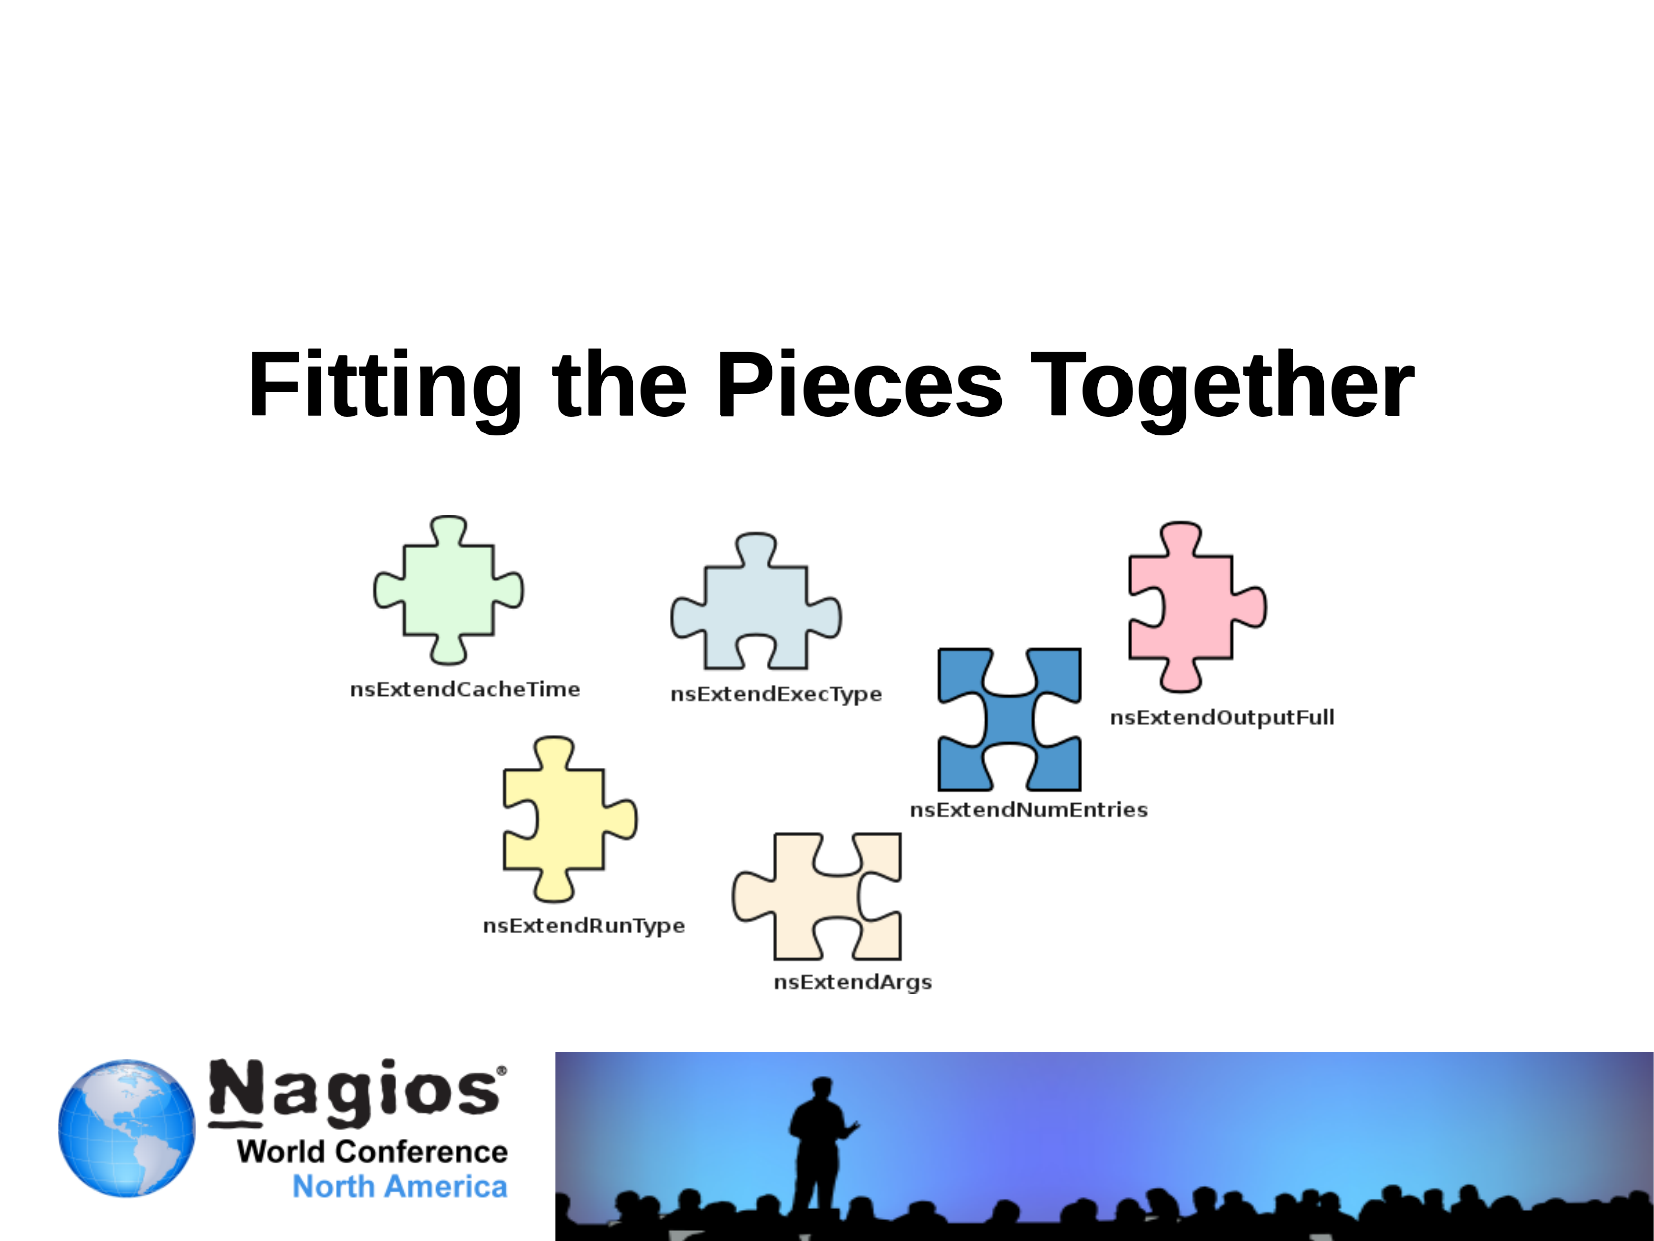

# Fitting the Pieces Together
2011
Nagios World Conference
35